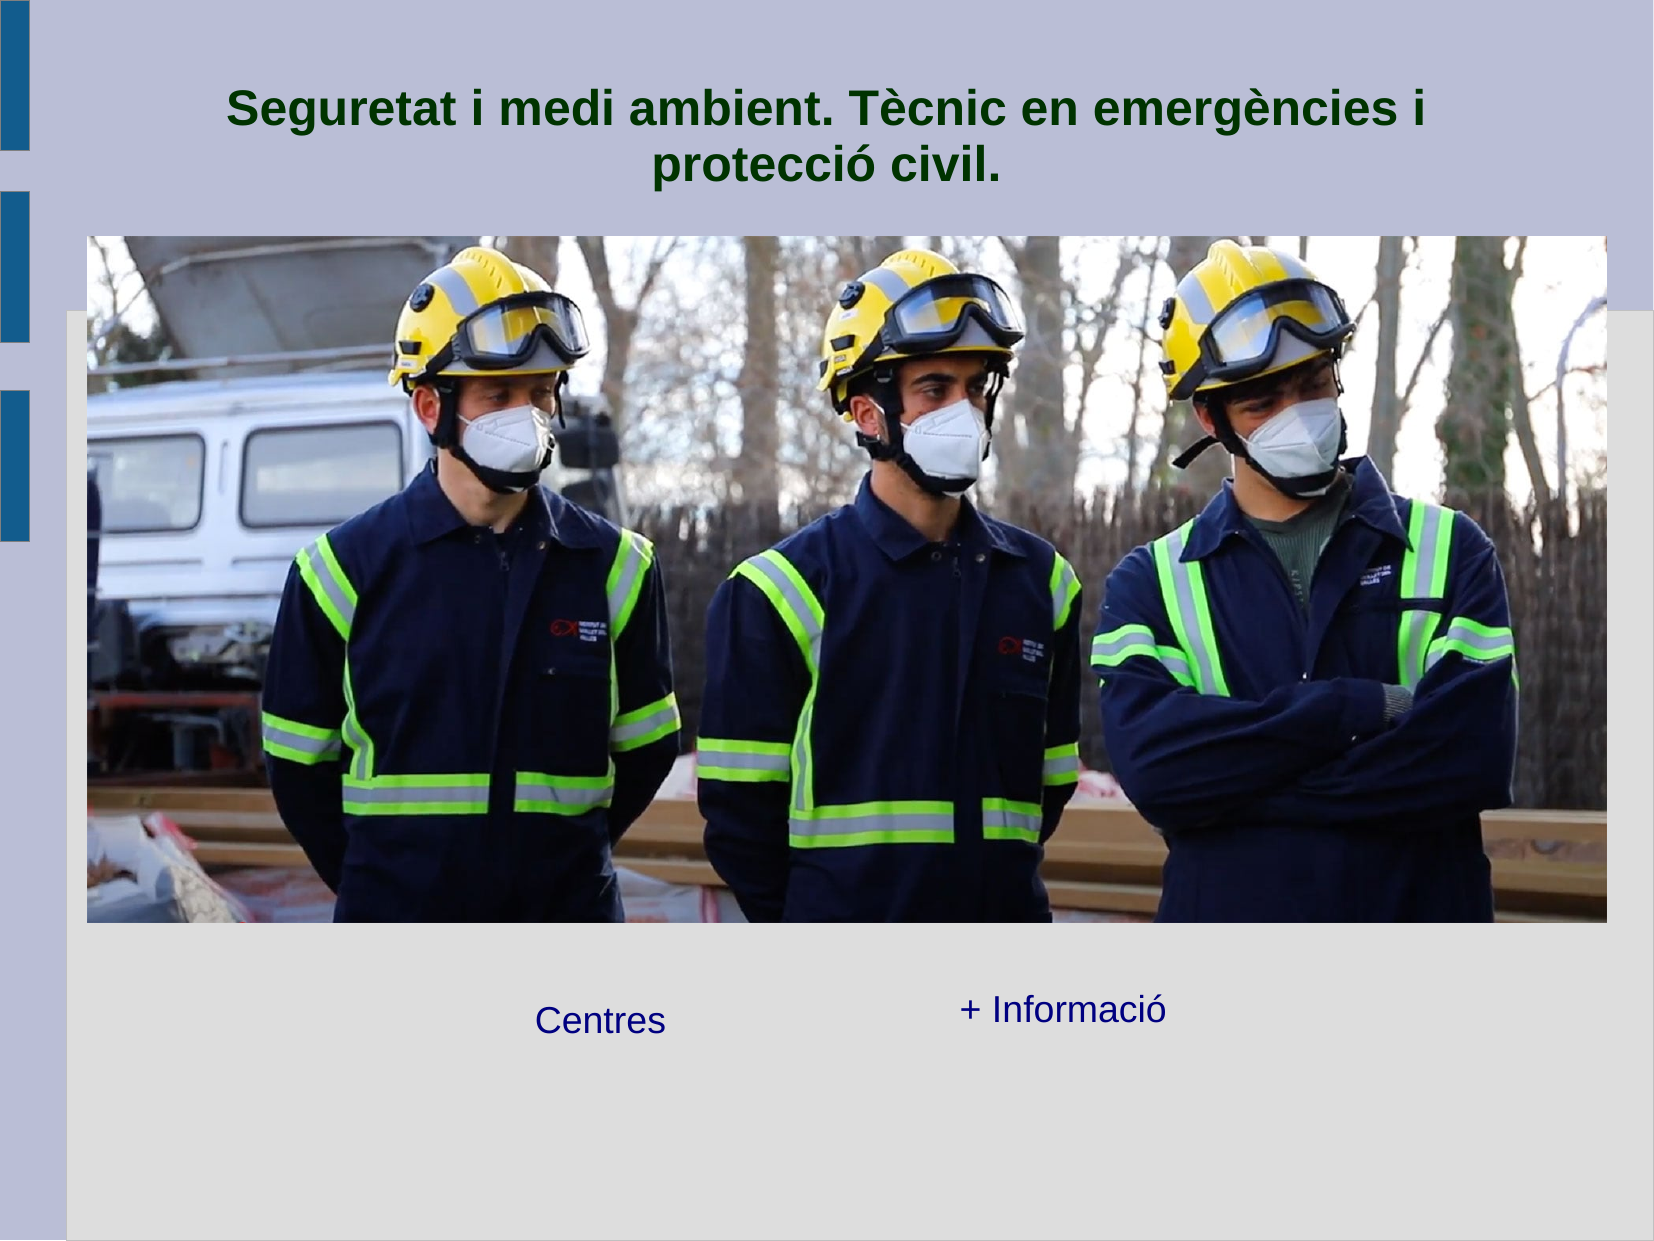

# Seguretat i medi ambient. Tècnic en emergències i protecció civil.
+ Informació
Centres